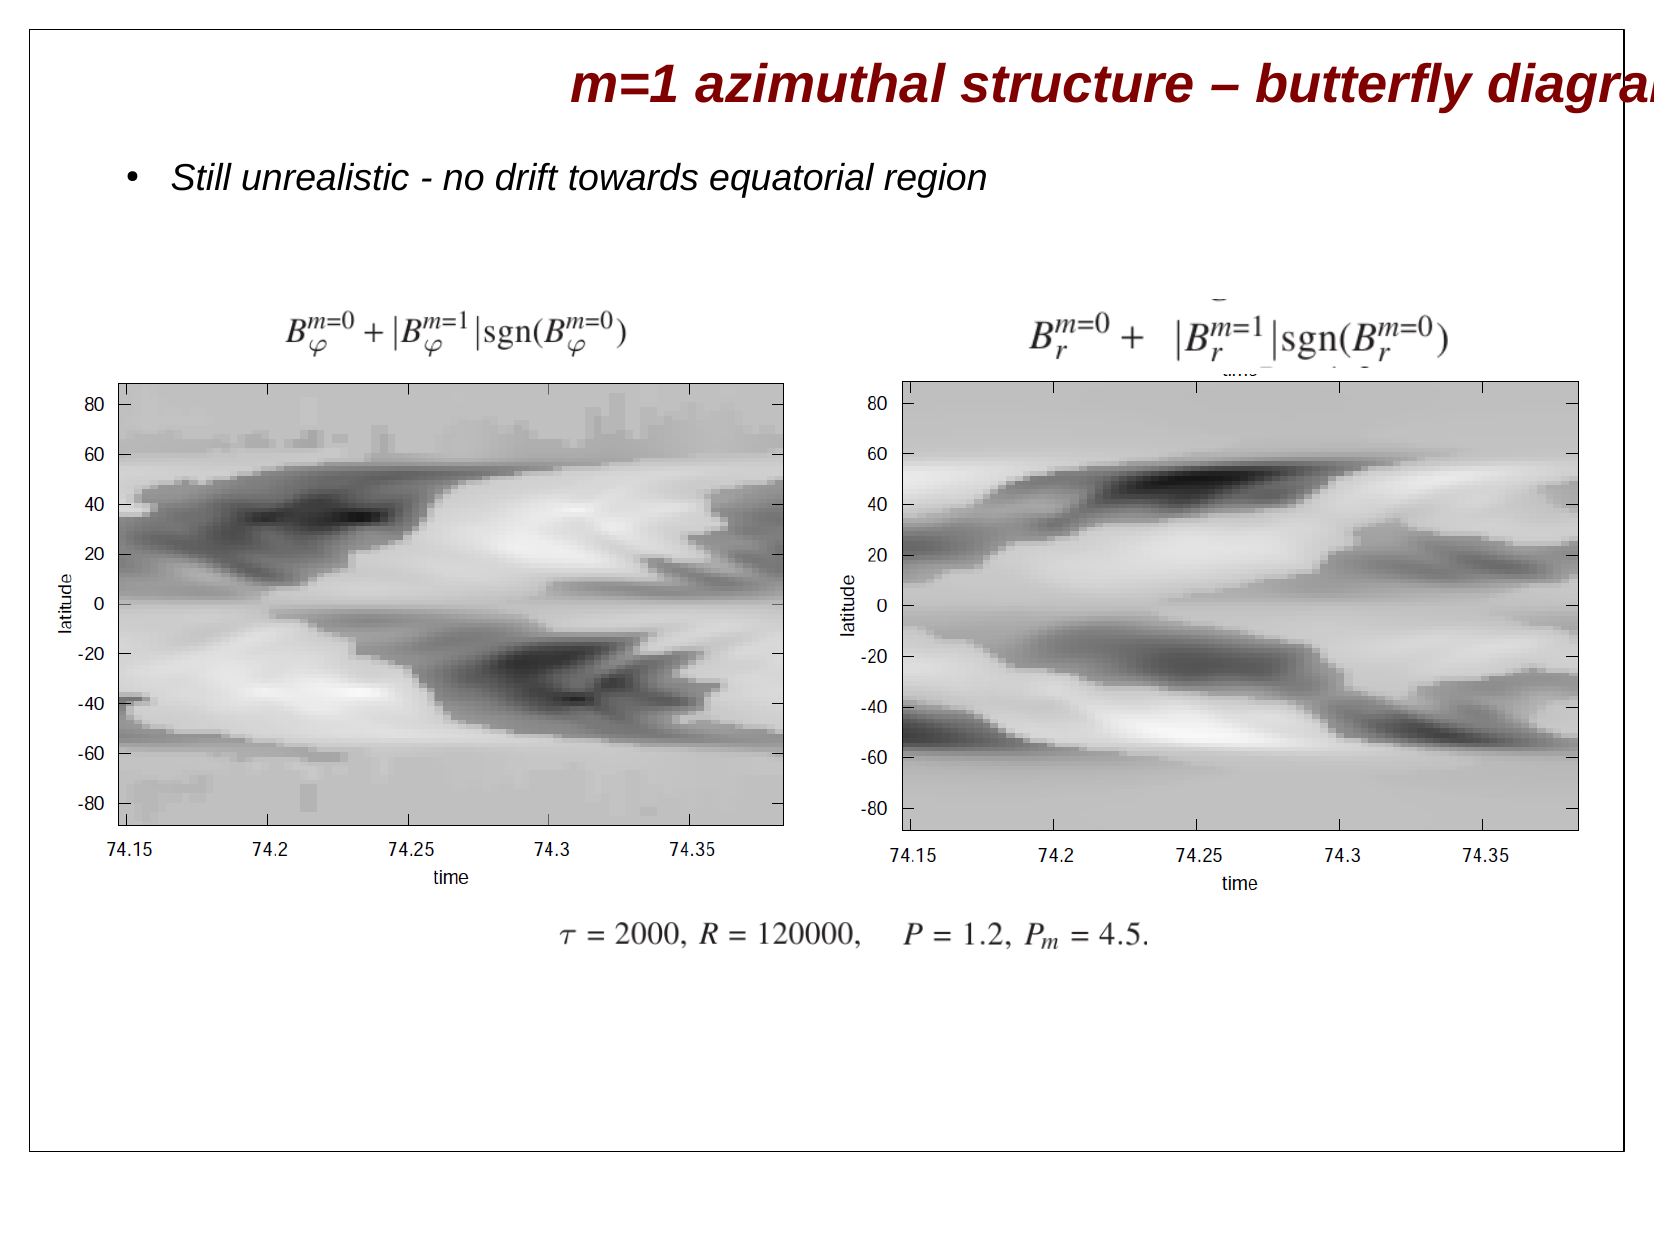

m=1 azimuthal structure – butterfly diagrams
 Still unrealistic - no drift towards equatorial region